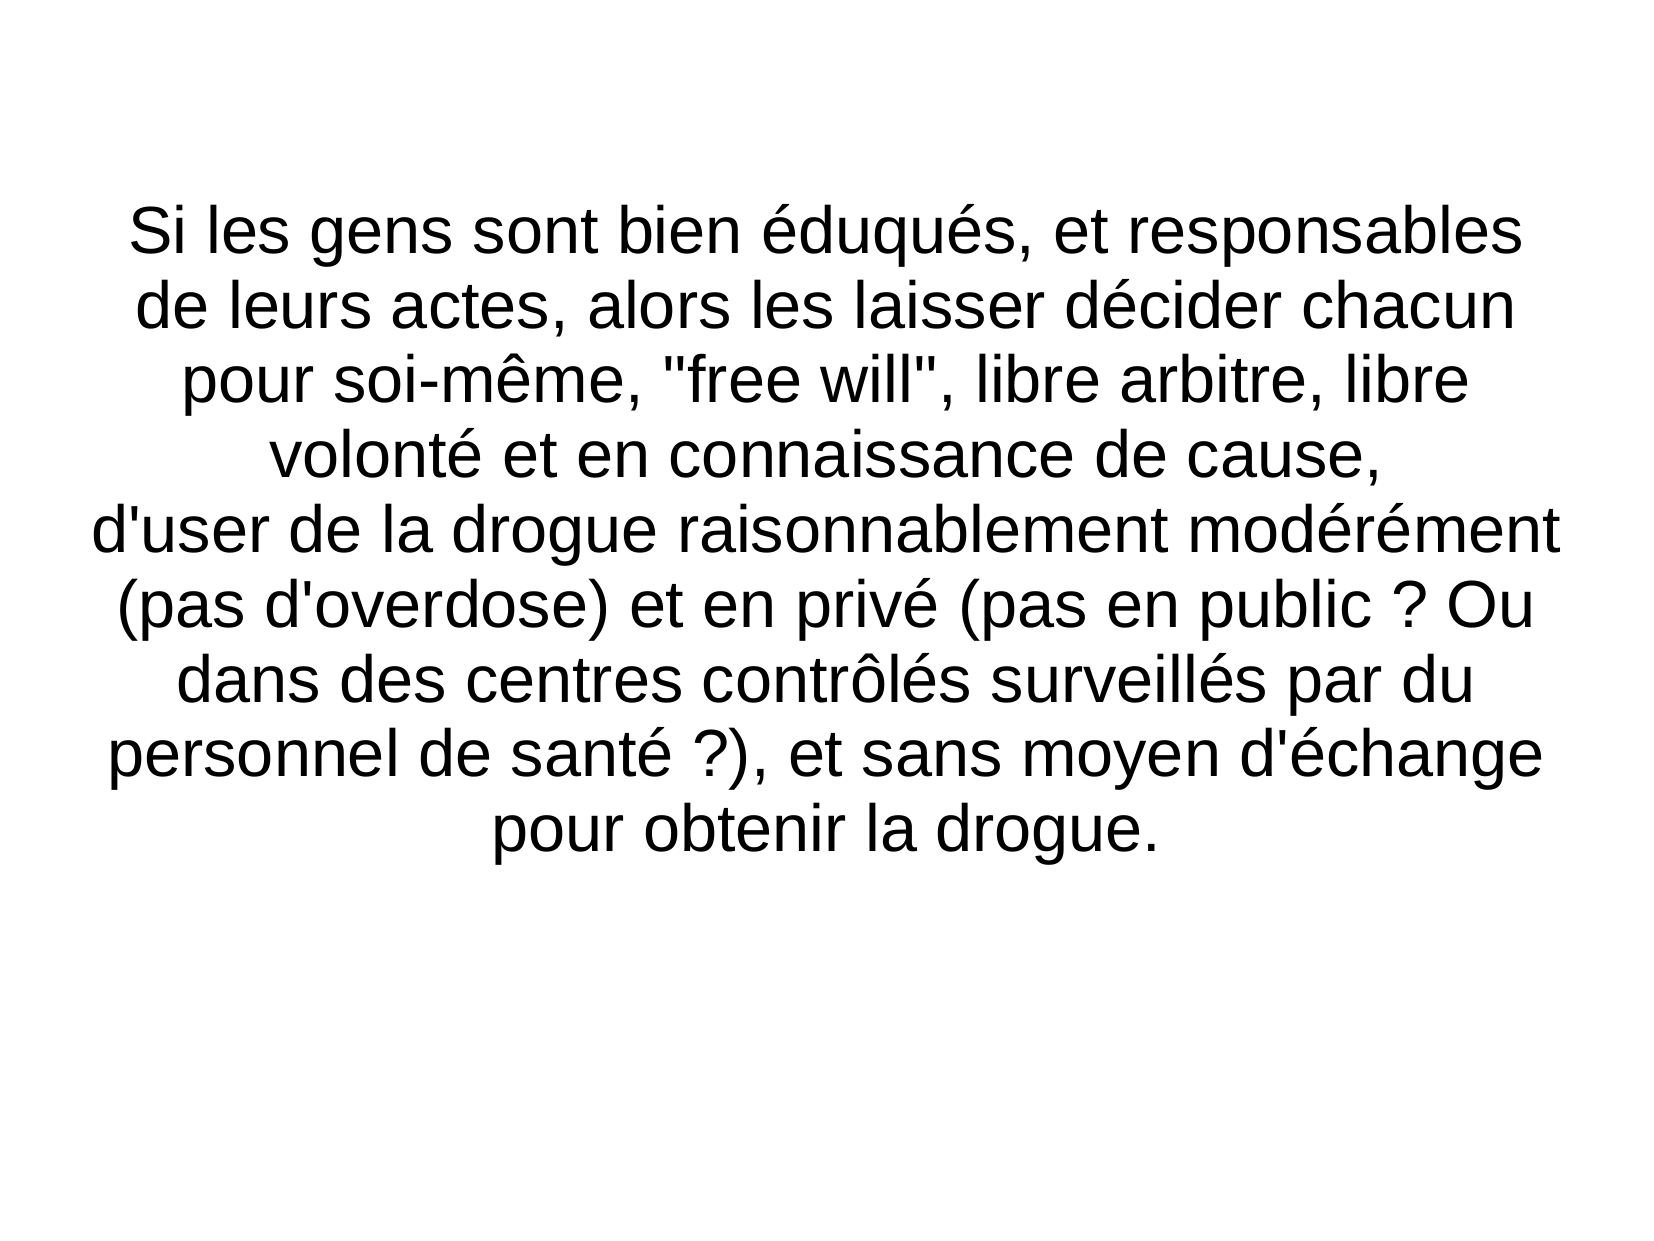

# Si les gens sont bien éduqués, et responsables de leurs actes, alors les laisser décider chacun pour soi-même, ''free will'', libre arbitre, libre volonté et en connaissance de cause,
d'user de la drogue raisonnablement modérément (pas d'overdose) et en privé (pas en public ? Ou dans des centres contrôlés surveillés par du personnel de santé ?), et sans moyen d'échange pour obtenir la drogue.